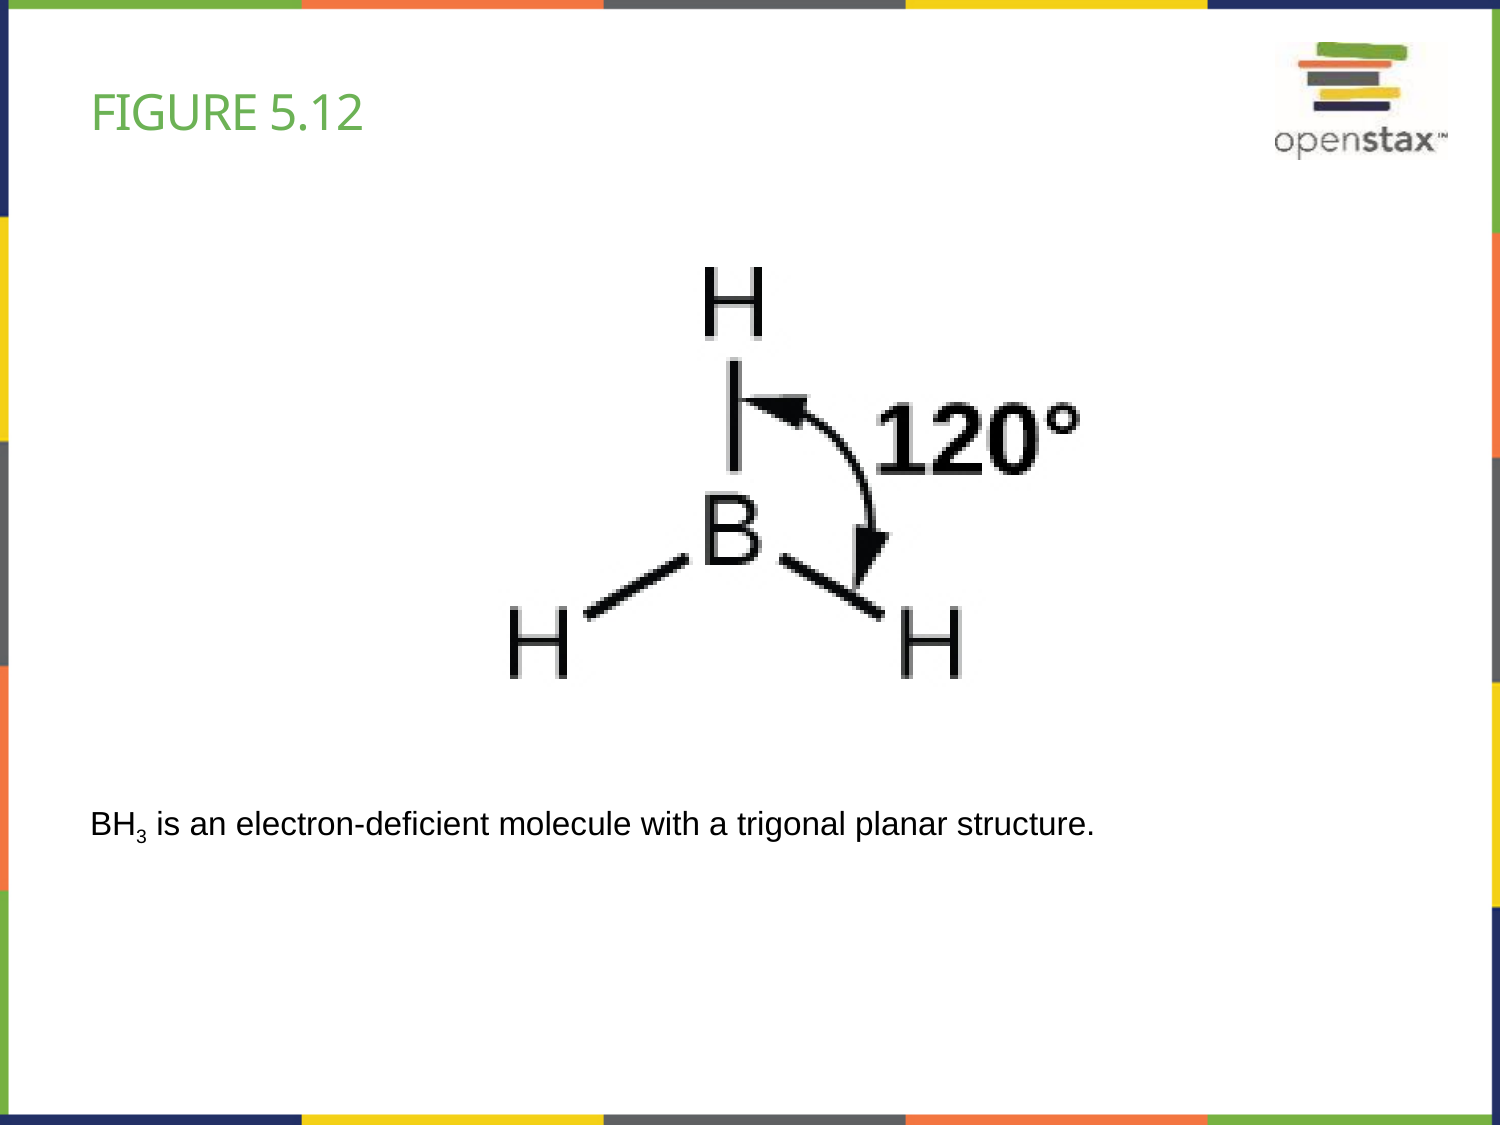

# Figure 5.12
BH3 is an electron-deficient molecule with a trigonal planar structure.